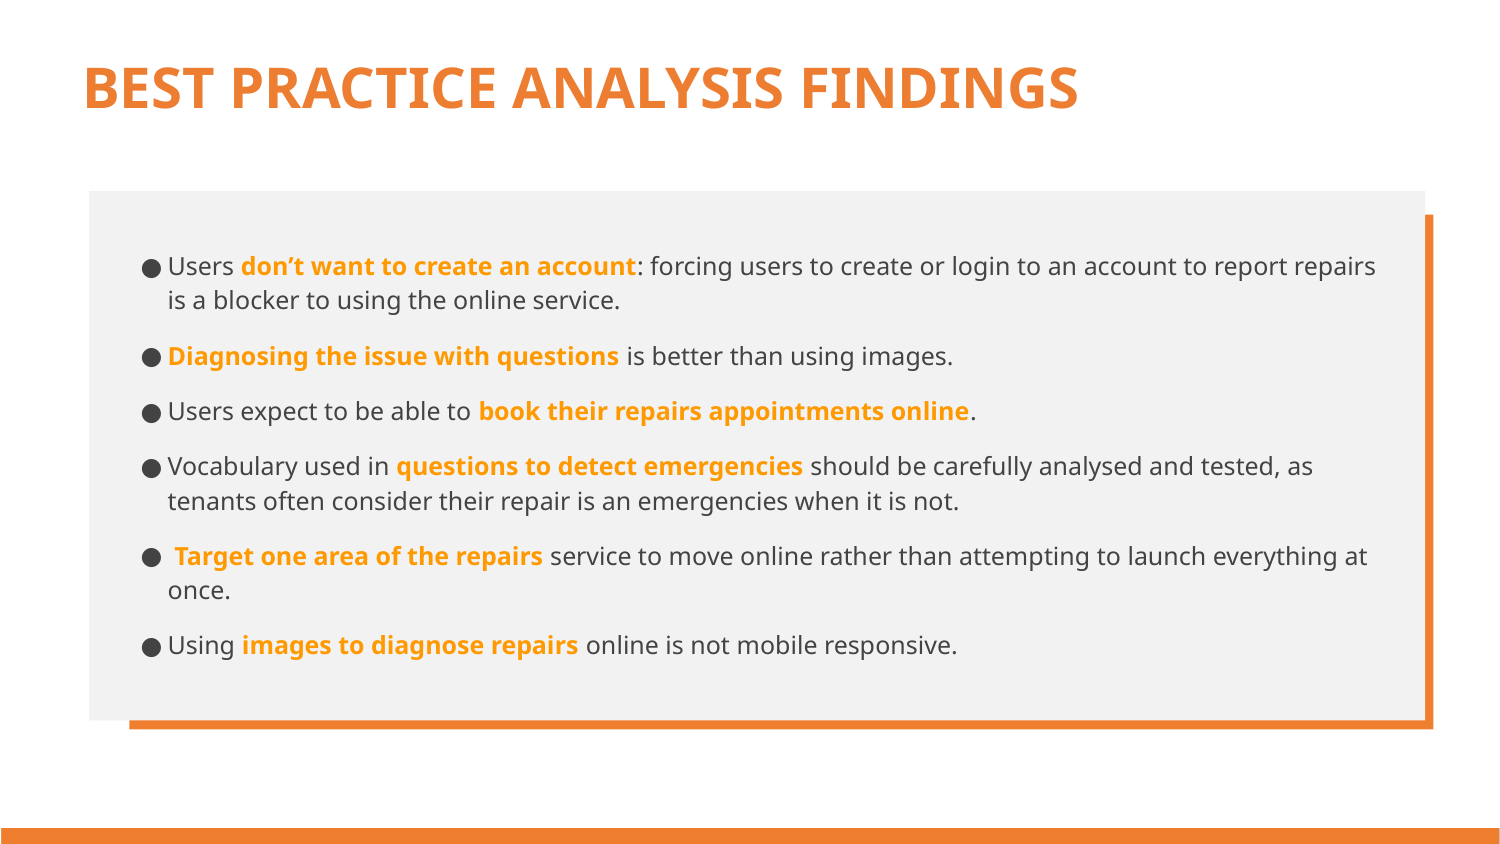

BEST PRACTICE ANALYSIS FINDINGS
Users don’t want to create an account: forcing users to create or login to an account to report repairs is a blocker to using the online service.
Diagnosing the issue with questions is better than using images.
Users expect to be able to book their repairs appointments online.
Vocabulary used in questions to detect emergencies should be carefully analysed and tested, as tenants often consider their repair is an emergencies when it is not.
 Target one area of the repairs service to move online rather than attempting to launch everything at once.
Using images to diagnose repairs online is not mobile responsive.